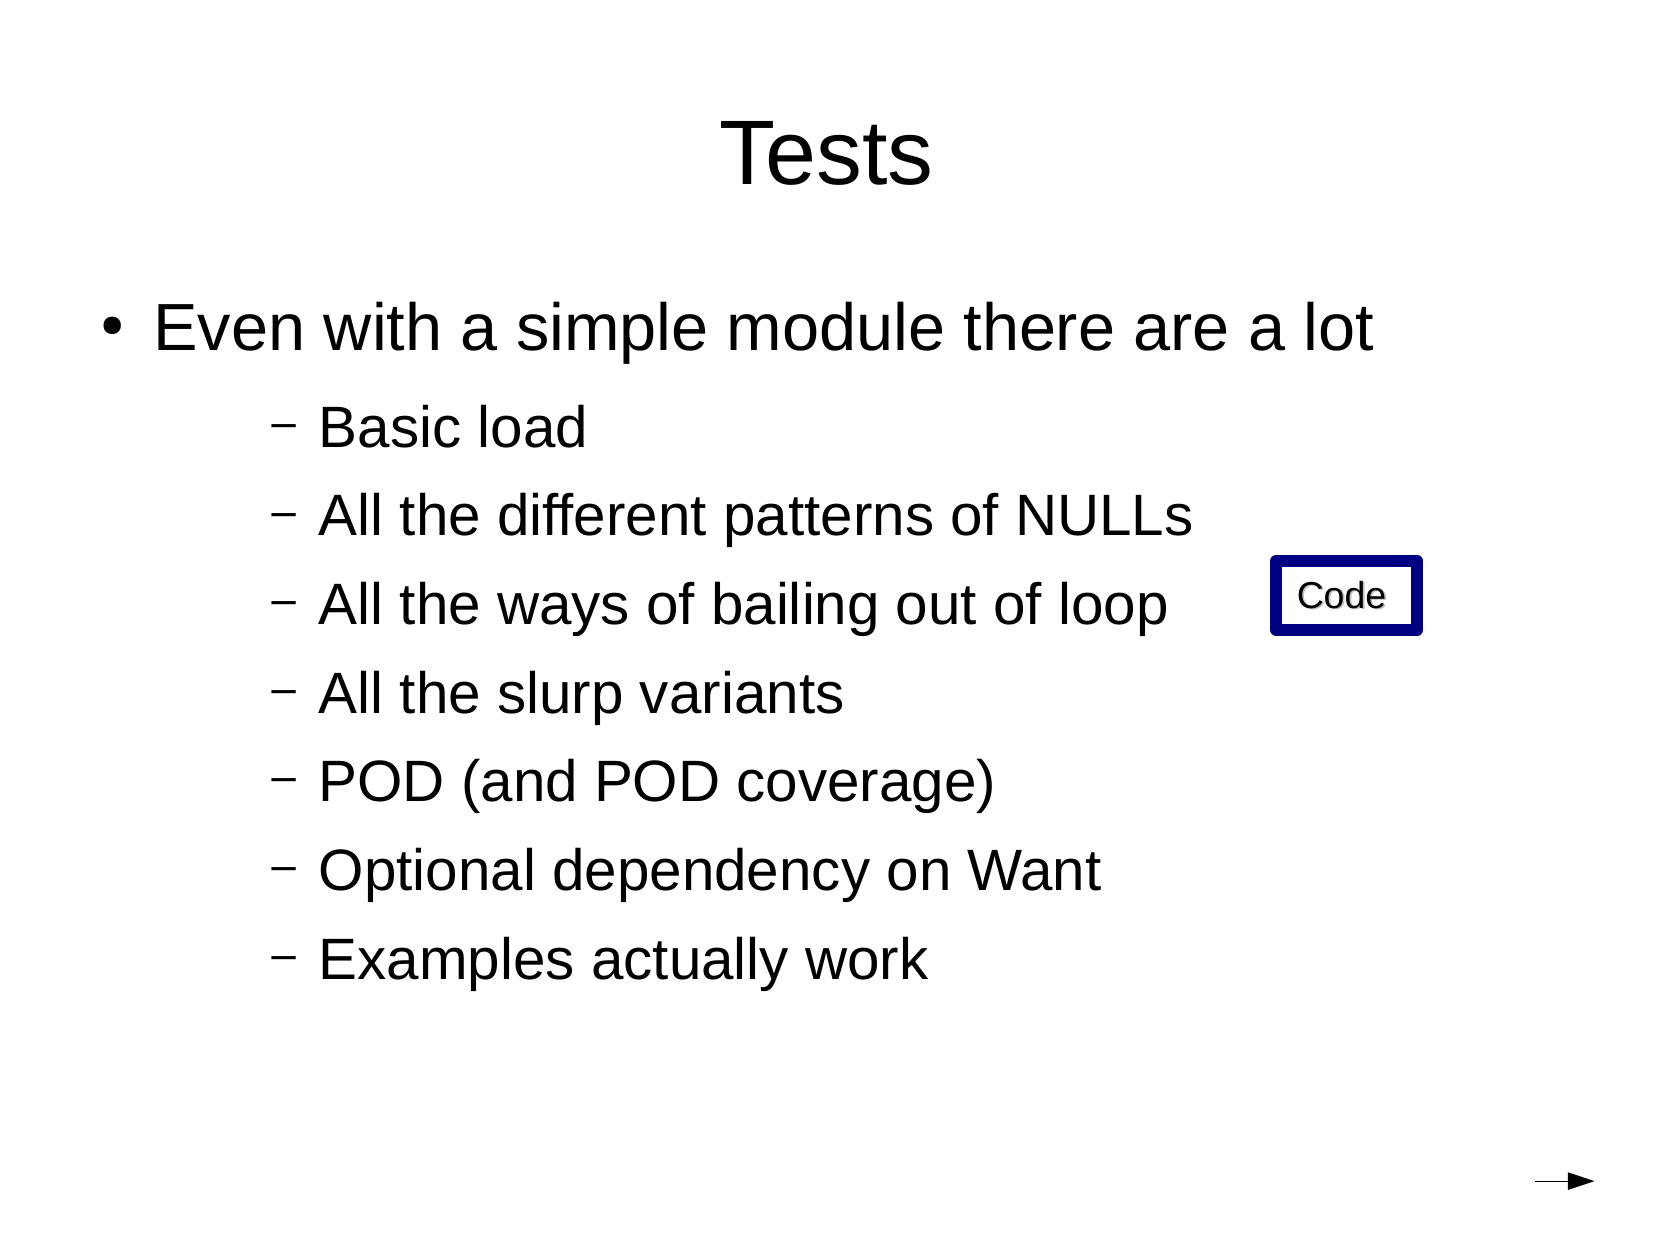

# Tests
Even with a simple module there are a lot
Basic load
All the different patterns of NULLs
All the ways of bailing out of loop
All the slurp variants
POD (and POD coverage)
Optional dependency on Want
Examples actually work
Code